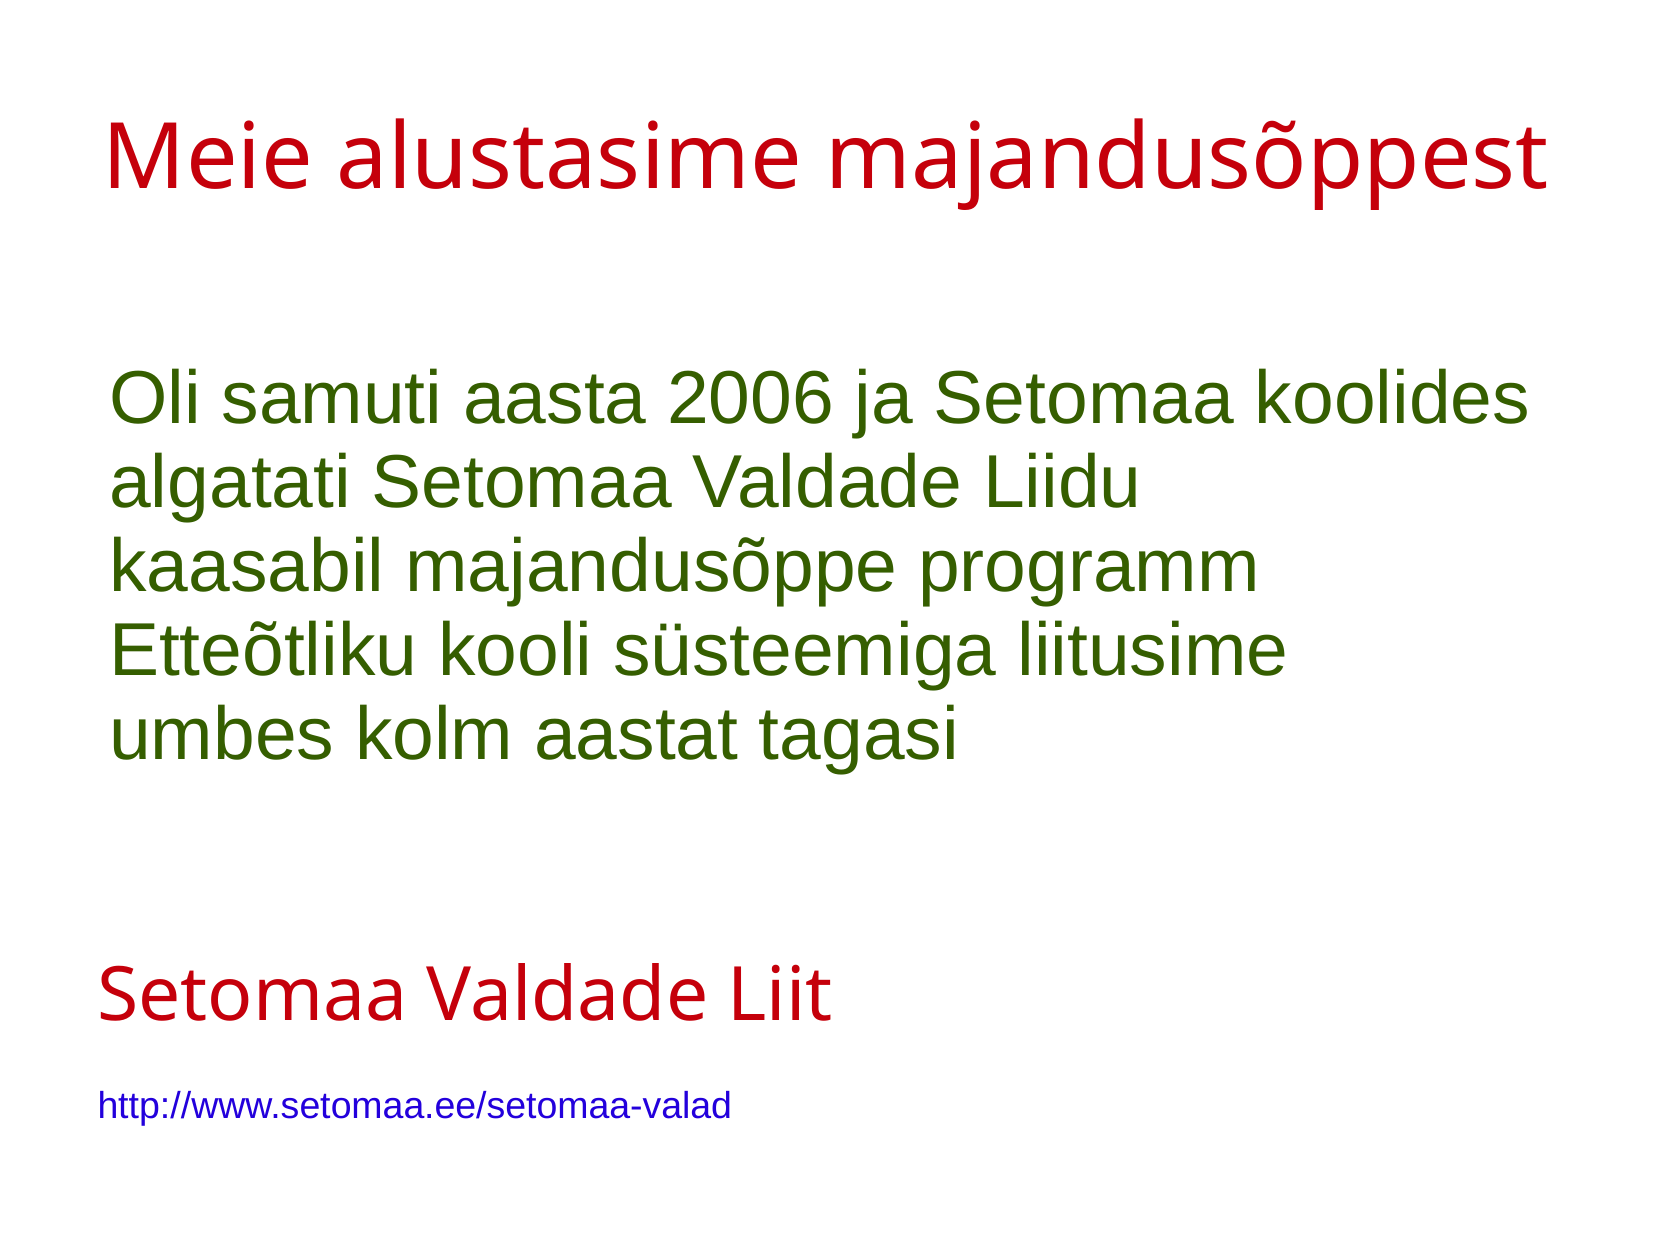

# Meie alustasime majandusõppest
Oli samuti aasta 2006 ja Setomaa koolides
algatati Setomaa Valdade Liidu
kaasabil majandusõppe programm
Etteõtliku kooli süsteemiga liitusime
umbes kolm aastat tagasi
Setomaa Valdade Liit
http://www.setomaa.ee/setomaa-valad